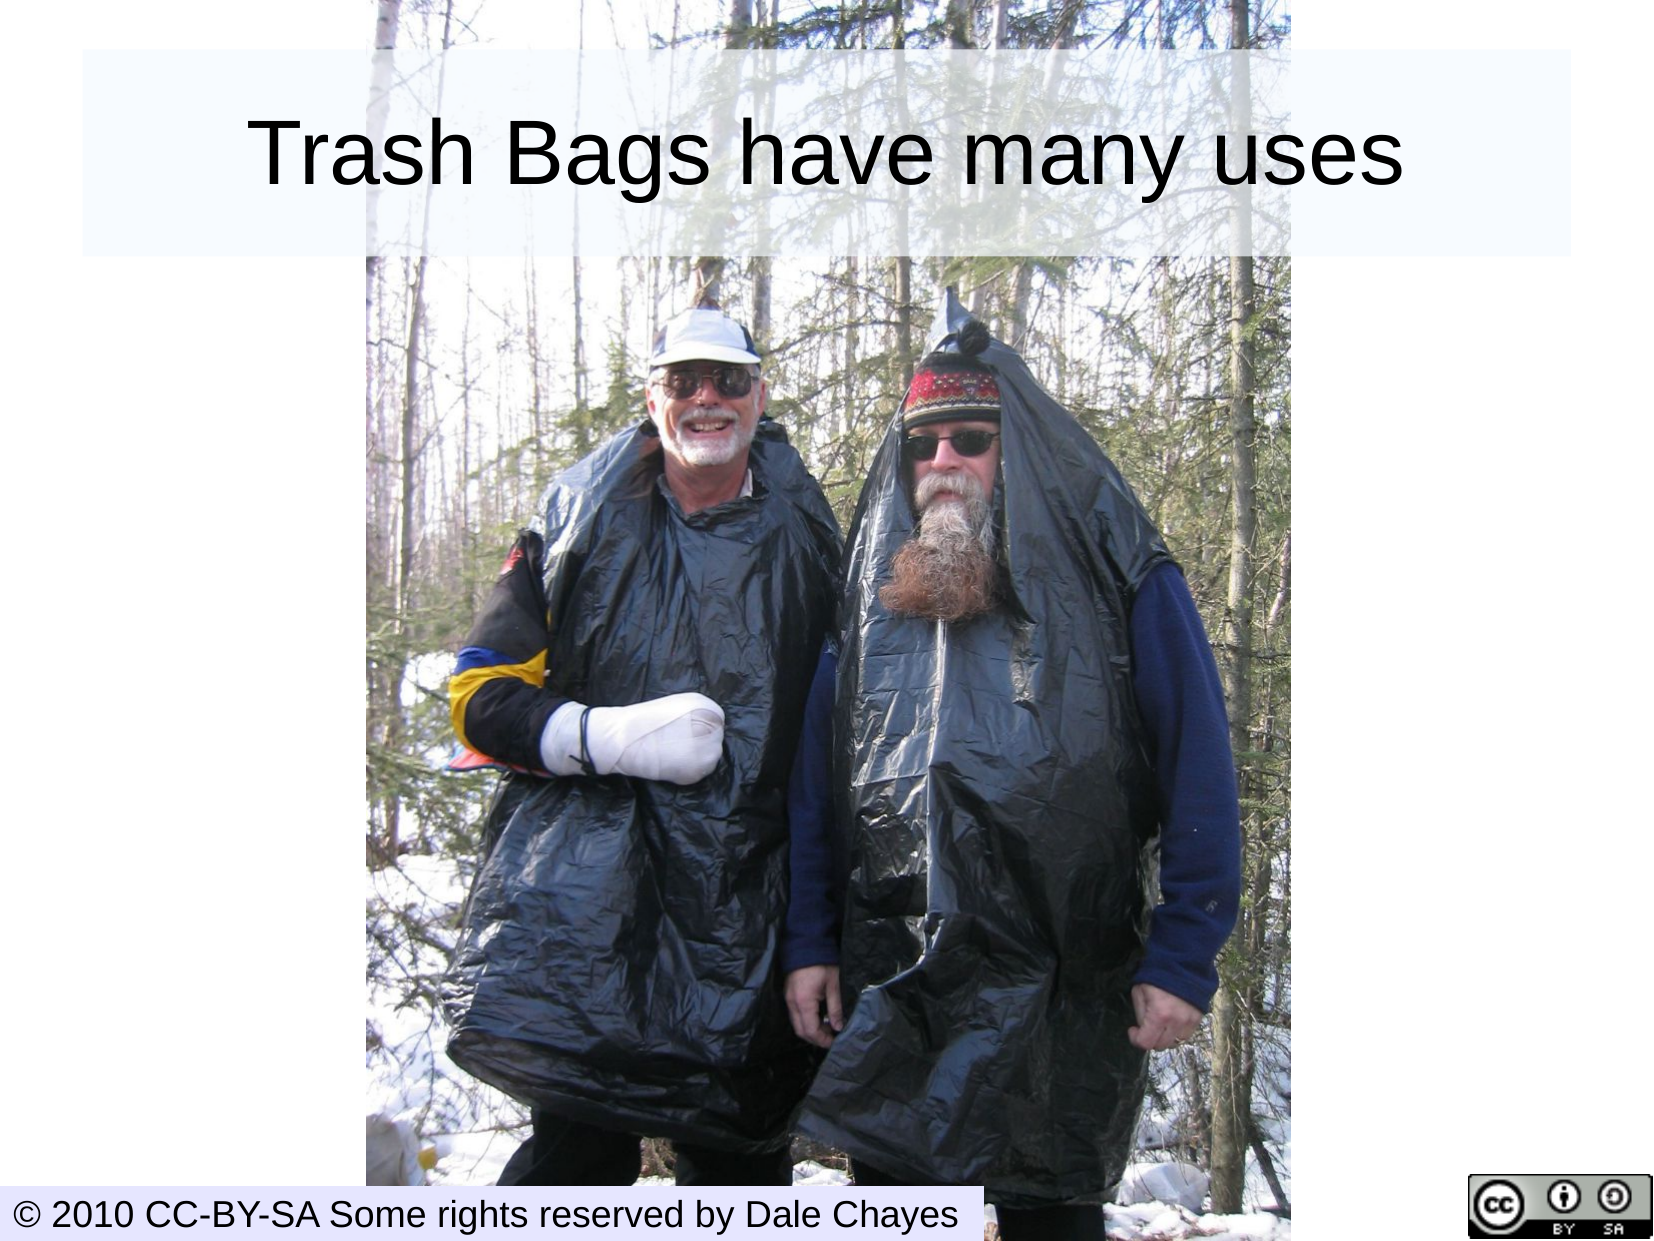

# Trash Bags have many uses
© 2010 CC-BY-SA Some rights reserved by Dale Chayes